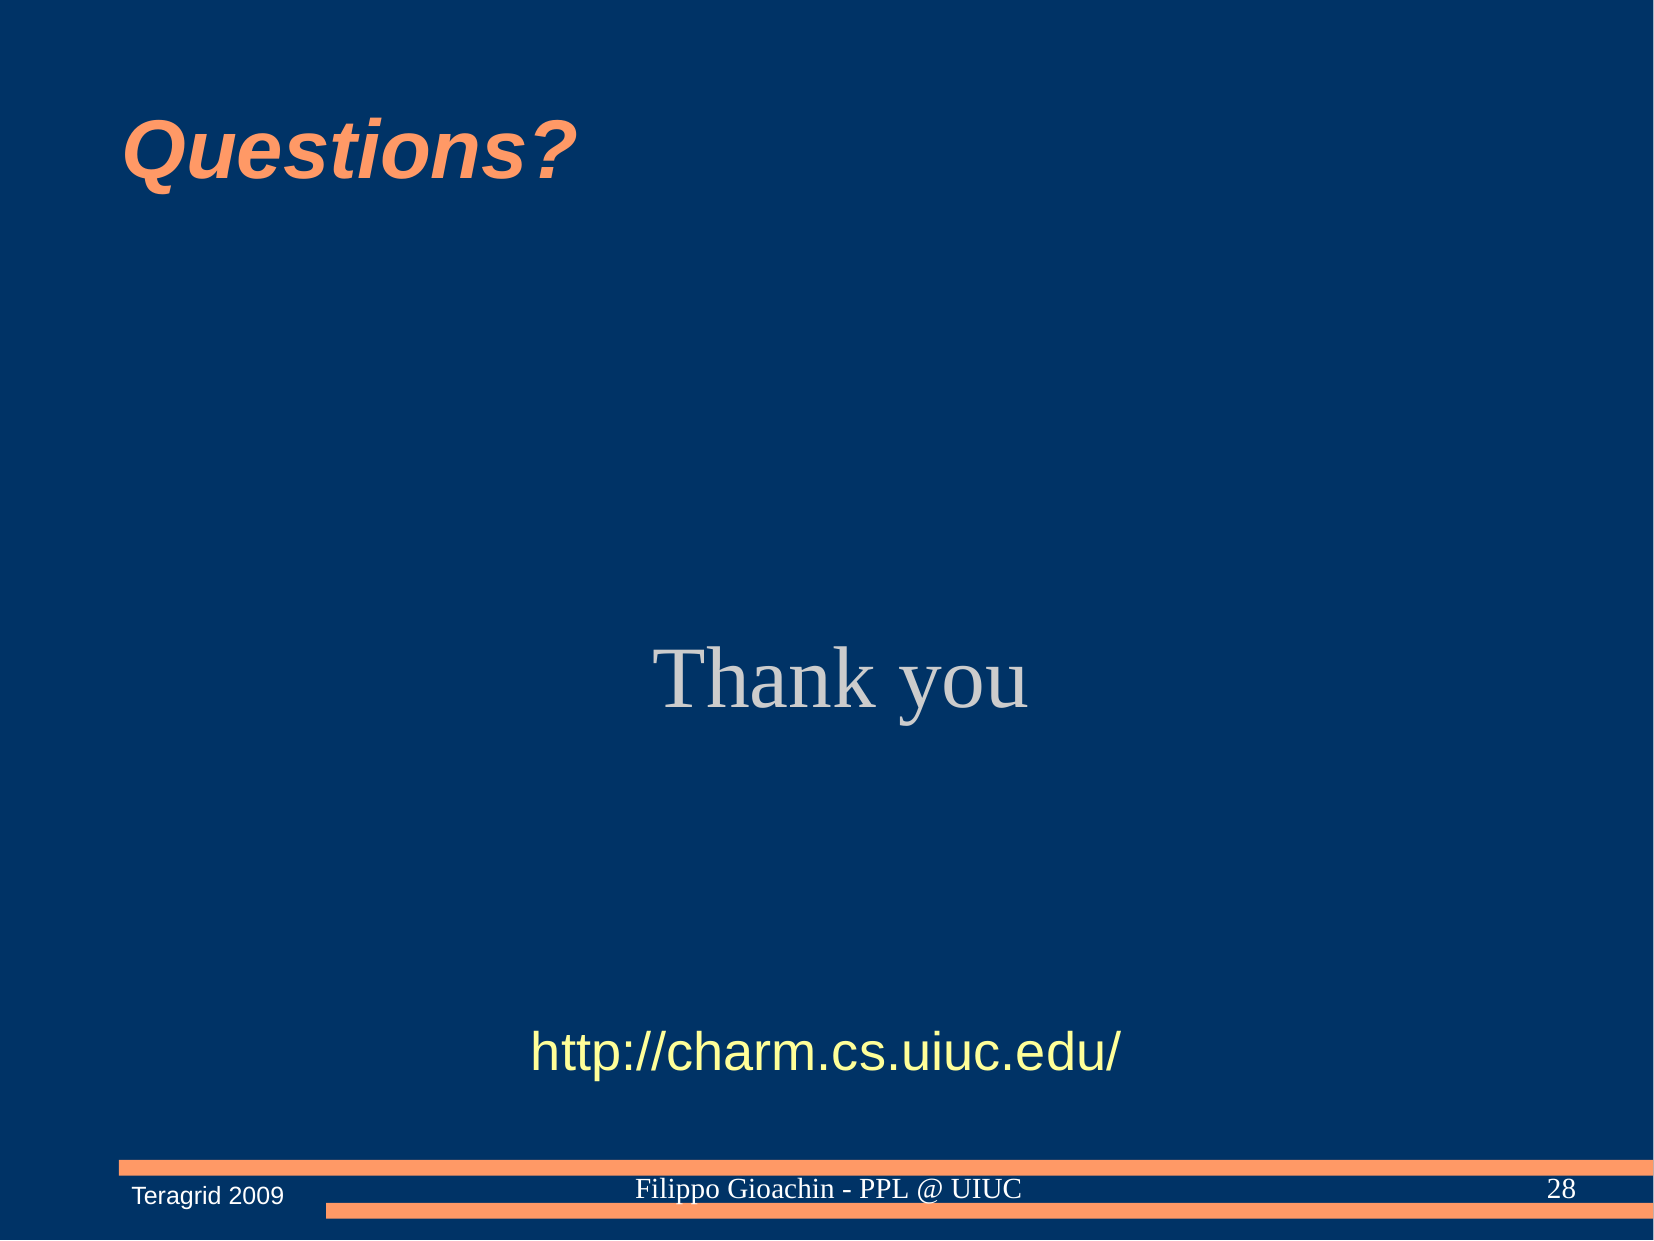

# Questions?
Thank you
http://charm.cs.uiuc.edu/
28
Filippo Gioachin - PPL @ UIUC